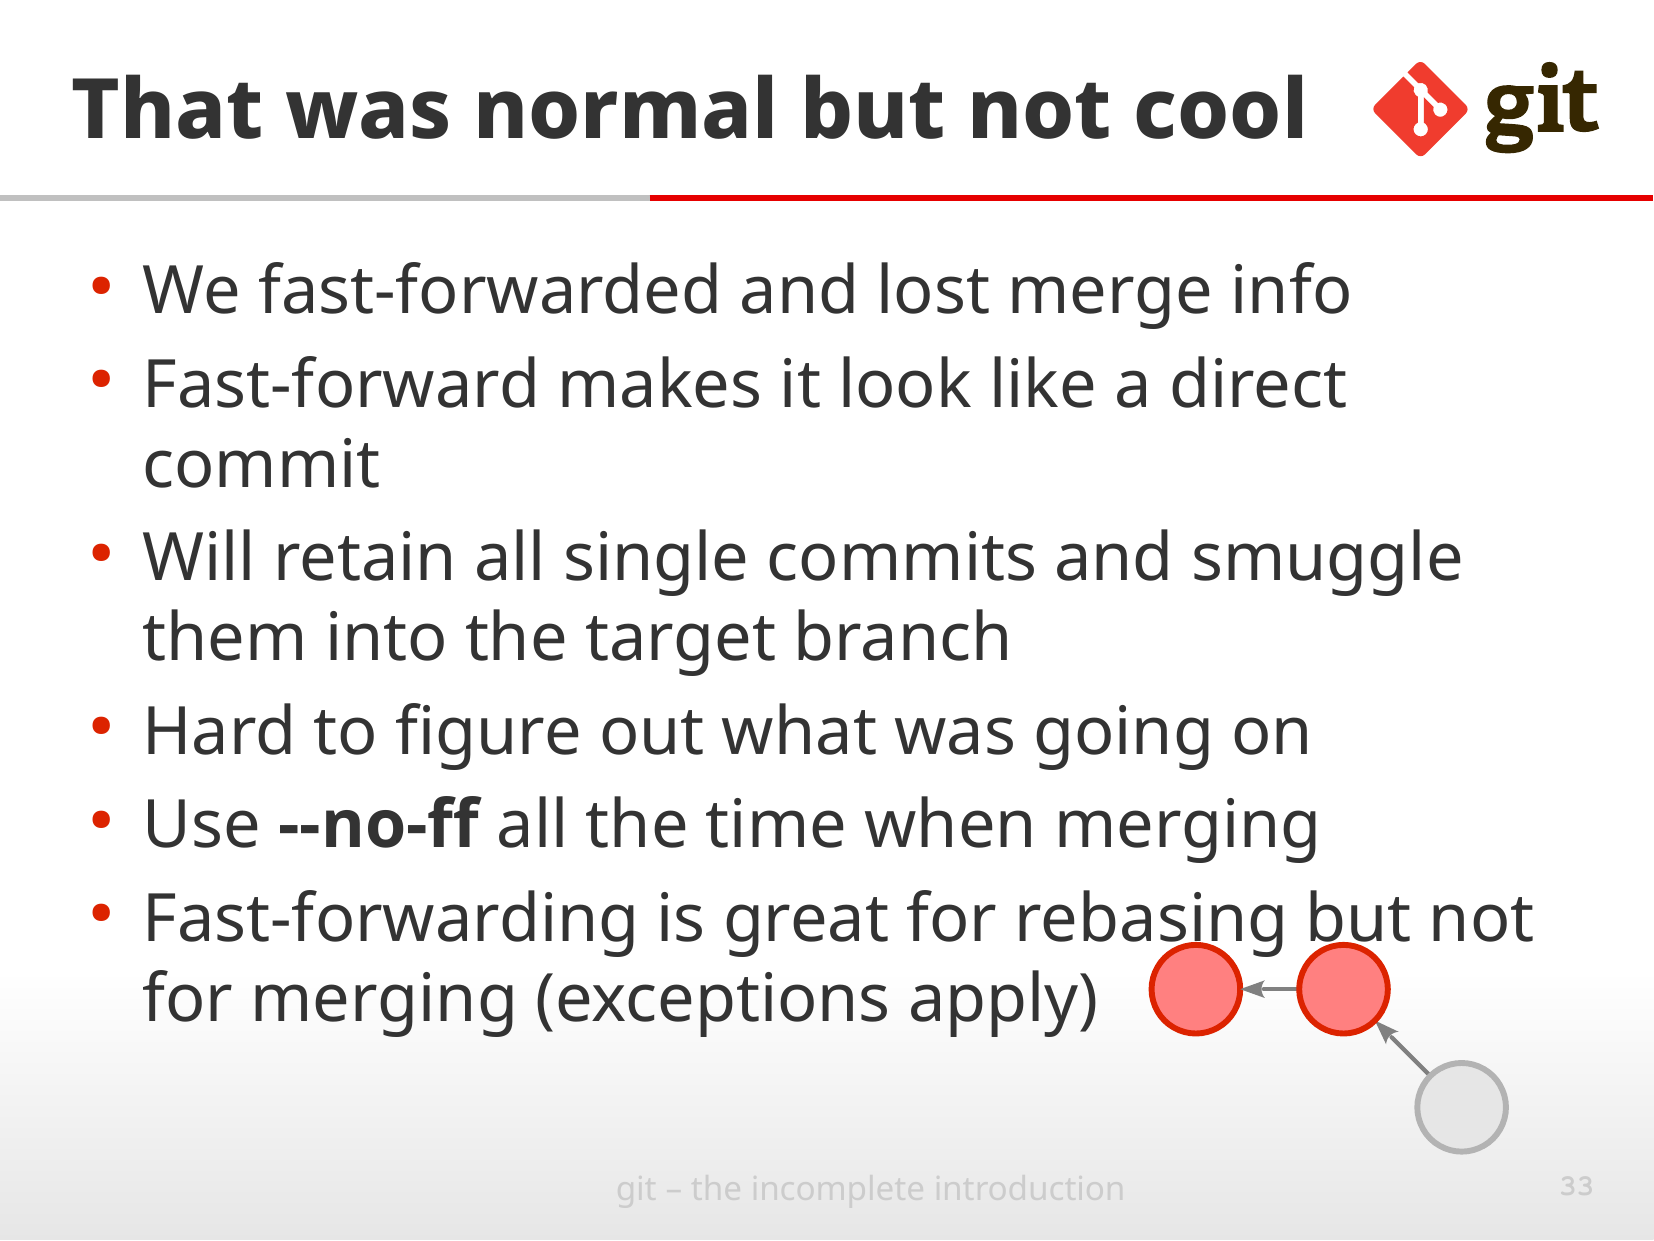

# That was normal but not cool
We fast-forwarded and lost merge info
Fast-forward makes it look like a direct commit
Will retain all single commits and smuggle them into the target branch
Hard to figure out what was going on
Use --no-ff all the time when merging
Fast-forwarding is great for rebasing but not for merging (exceptions apply)
33